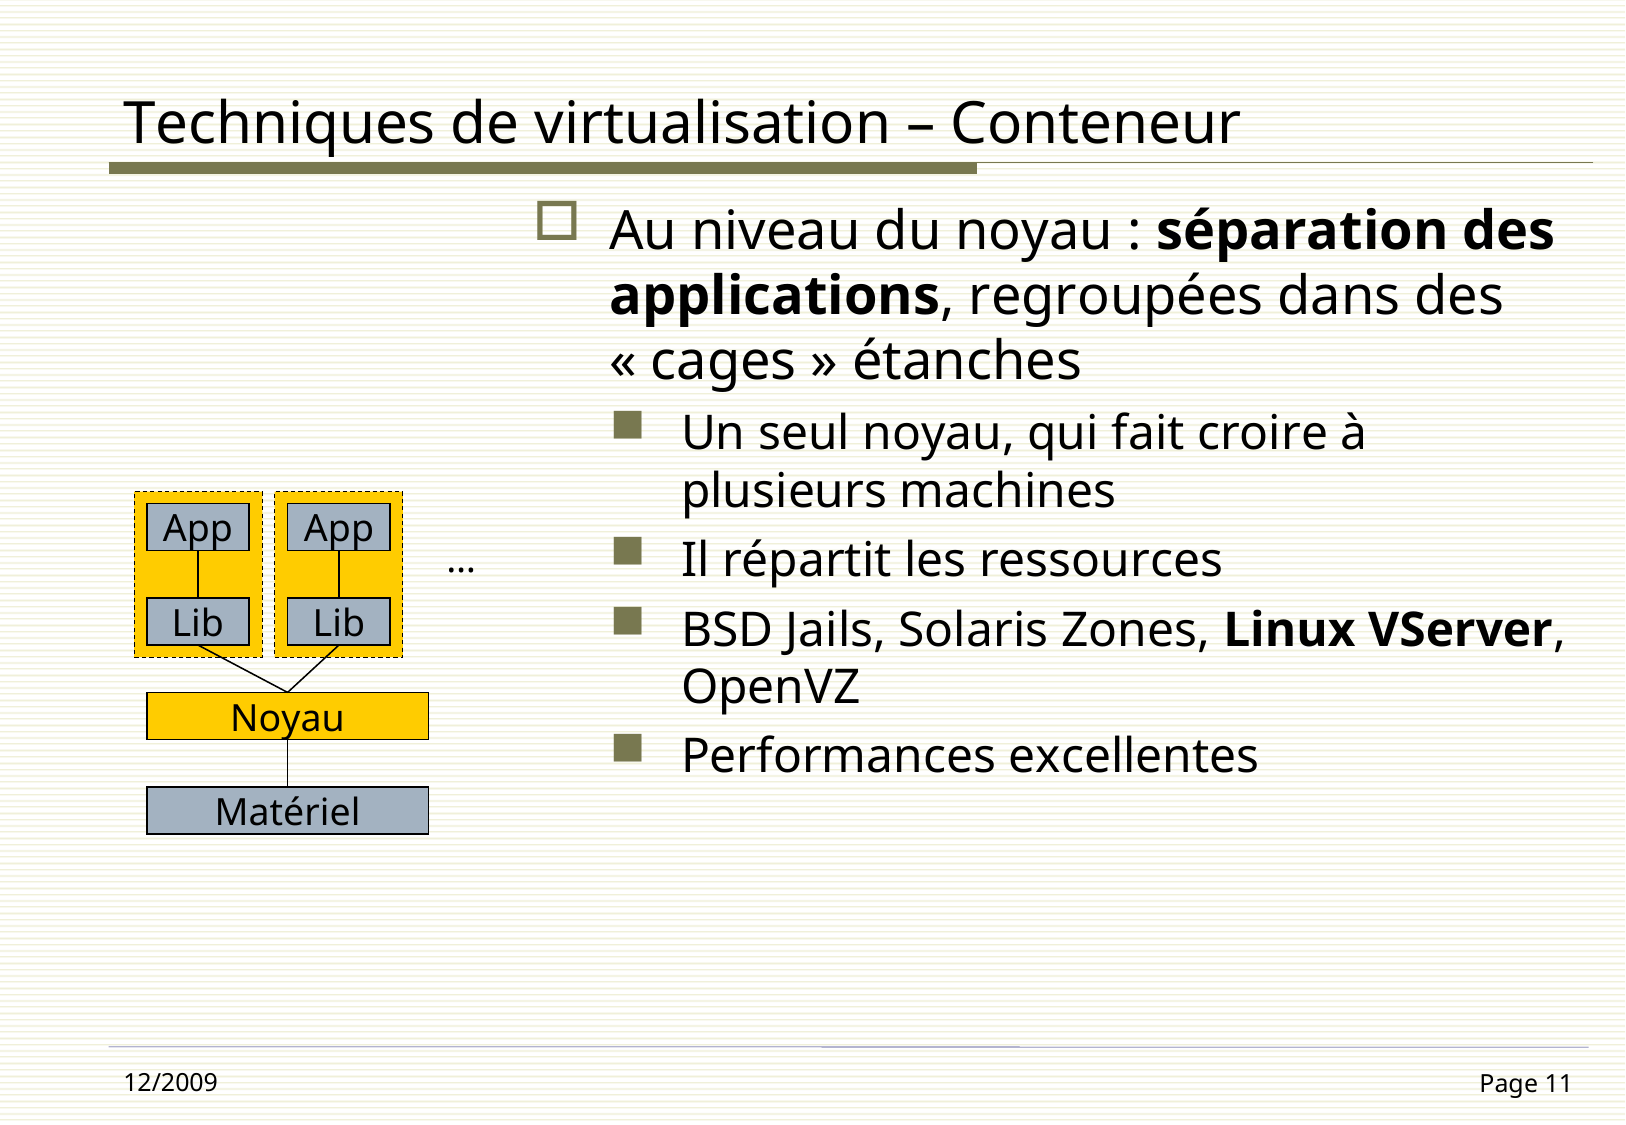

# Techniques de virtualisation – Conteneur
Au niveau du noyau : séparation des applications, regroupées dans des « cages » étanches
Un seul noyau, qui fait croire à plusieurs machines
Il répartit les ressources
BSD Jails, Solaris Zones, Linux VServer, OpenVZ
Performances excellentes
App
App
…
Lib
Lib
Noyau
Matériel
11